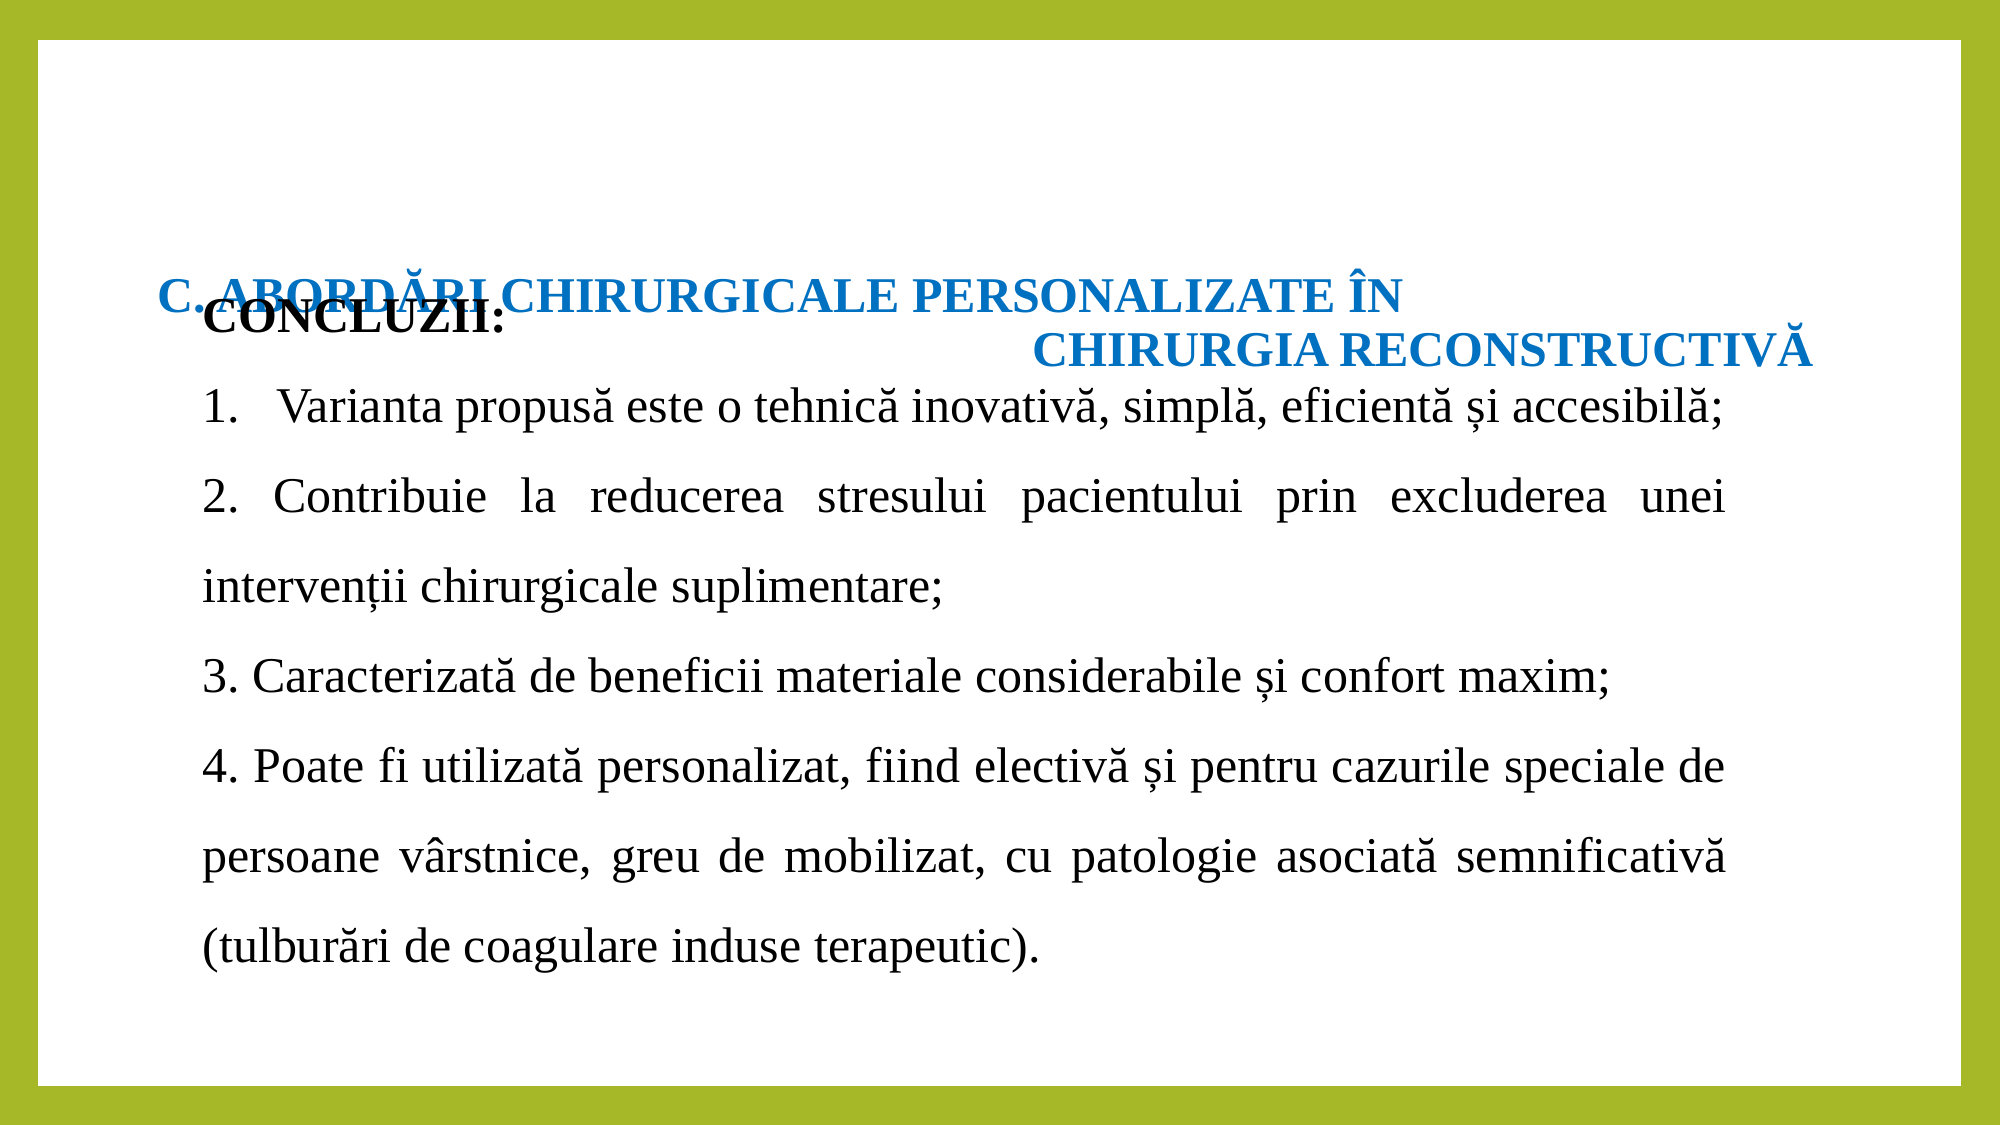

# C. ABORDĂRI CHIRURGICALE PERSONALIZATE ÎN CHIRURGIA RECONSTRUCTIVĂ
CONCLUZII:
1. Varianta propusă este o tehnică inovativă, simplă, eficientă și accesibilă;
2. Contribuie la reducerea stresului pacientului prin excluderea unei intervenții chirurgicale suplimentare;
3. Caracterizată de beneficii materiale considerabile și confort maxim;
4. Poate fi utilizată personalizat, fiind electivă și pentru cazurile speciale de persoane vârstnice, greu de mobilizat, cu patologie asociată semnificativă (tulburări de coagulare induse terapeutic).